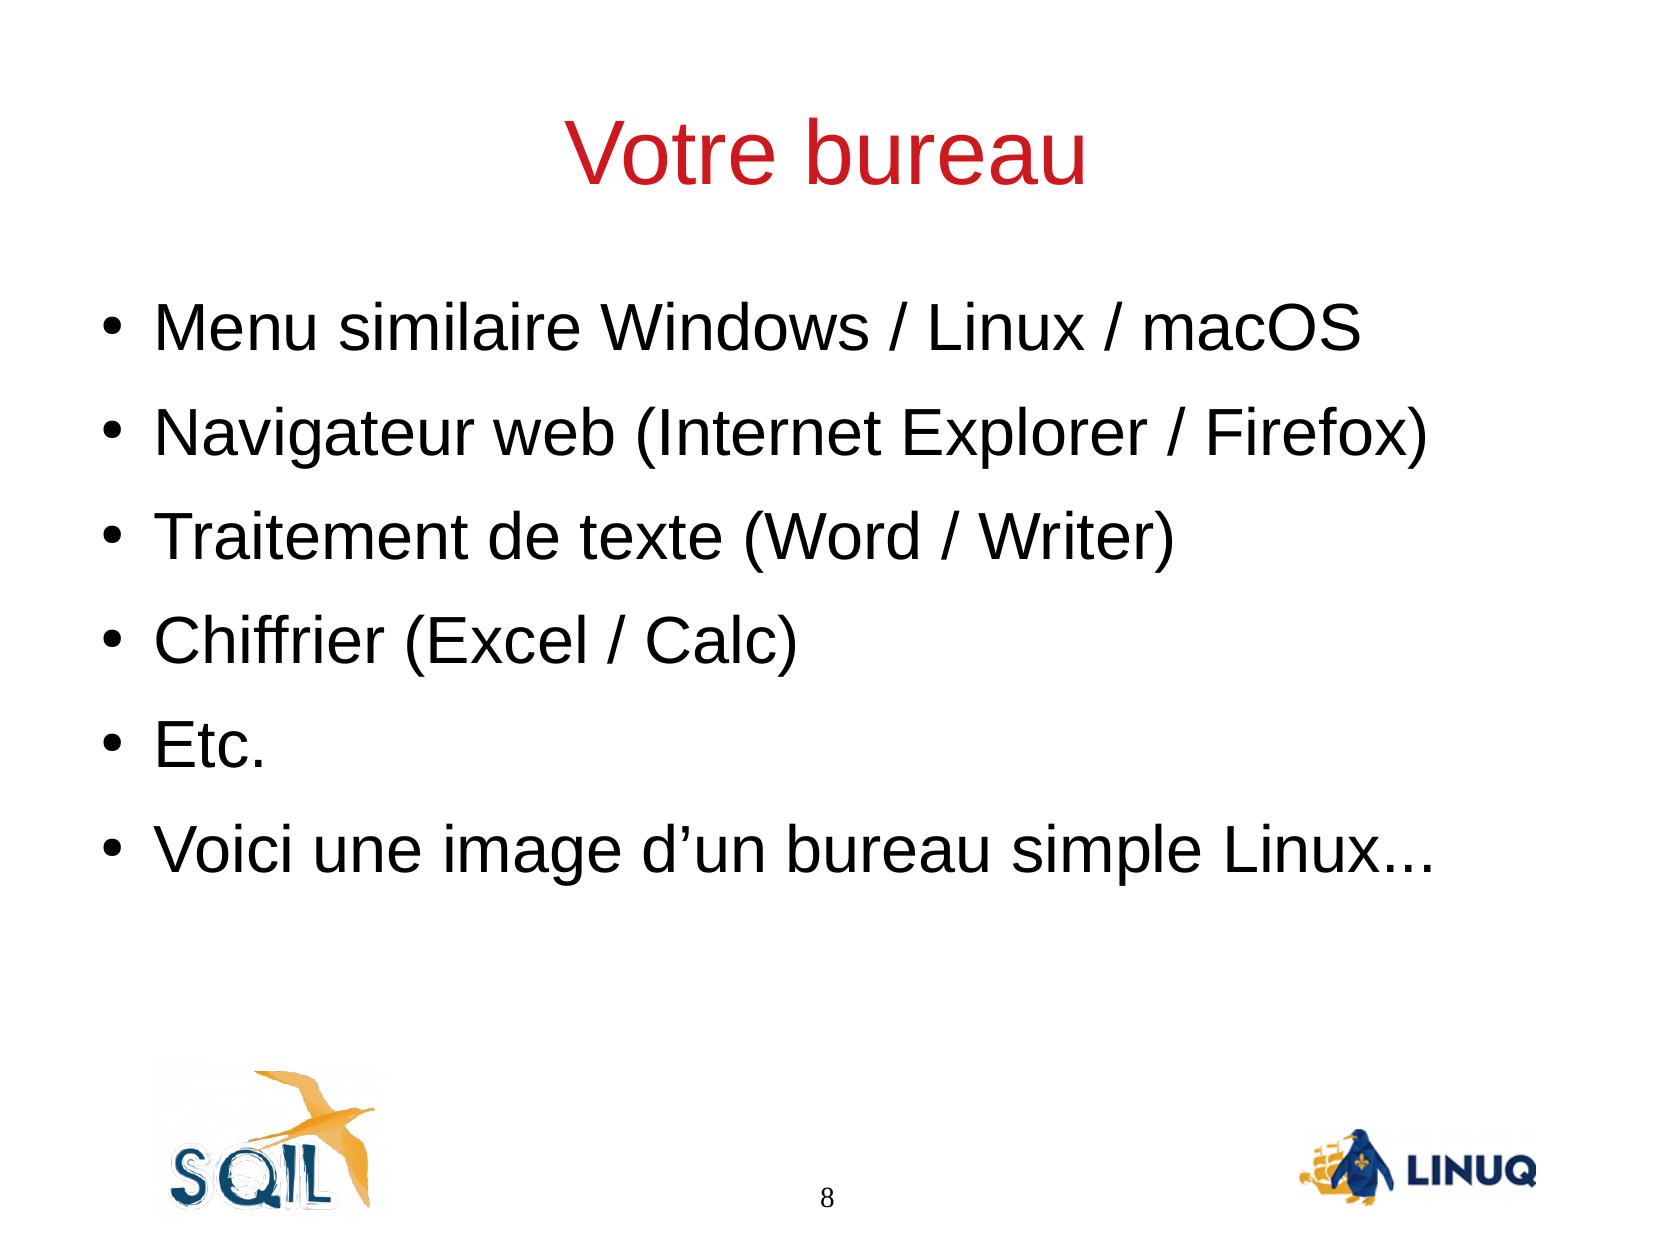

# Votre bureau
Menu similaire Windows / Linux / macOS
Navigateur web (Internet Explorer / Firefox)
Traitement de texte (Word / Writer)
Chiffrier (Excel / Calc)
Etc.
Voici une image d’un bureau simple Linux...